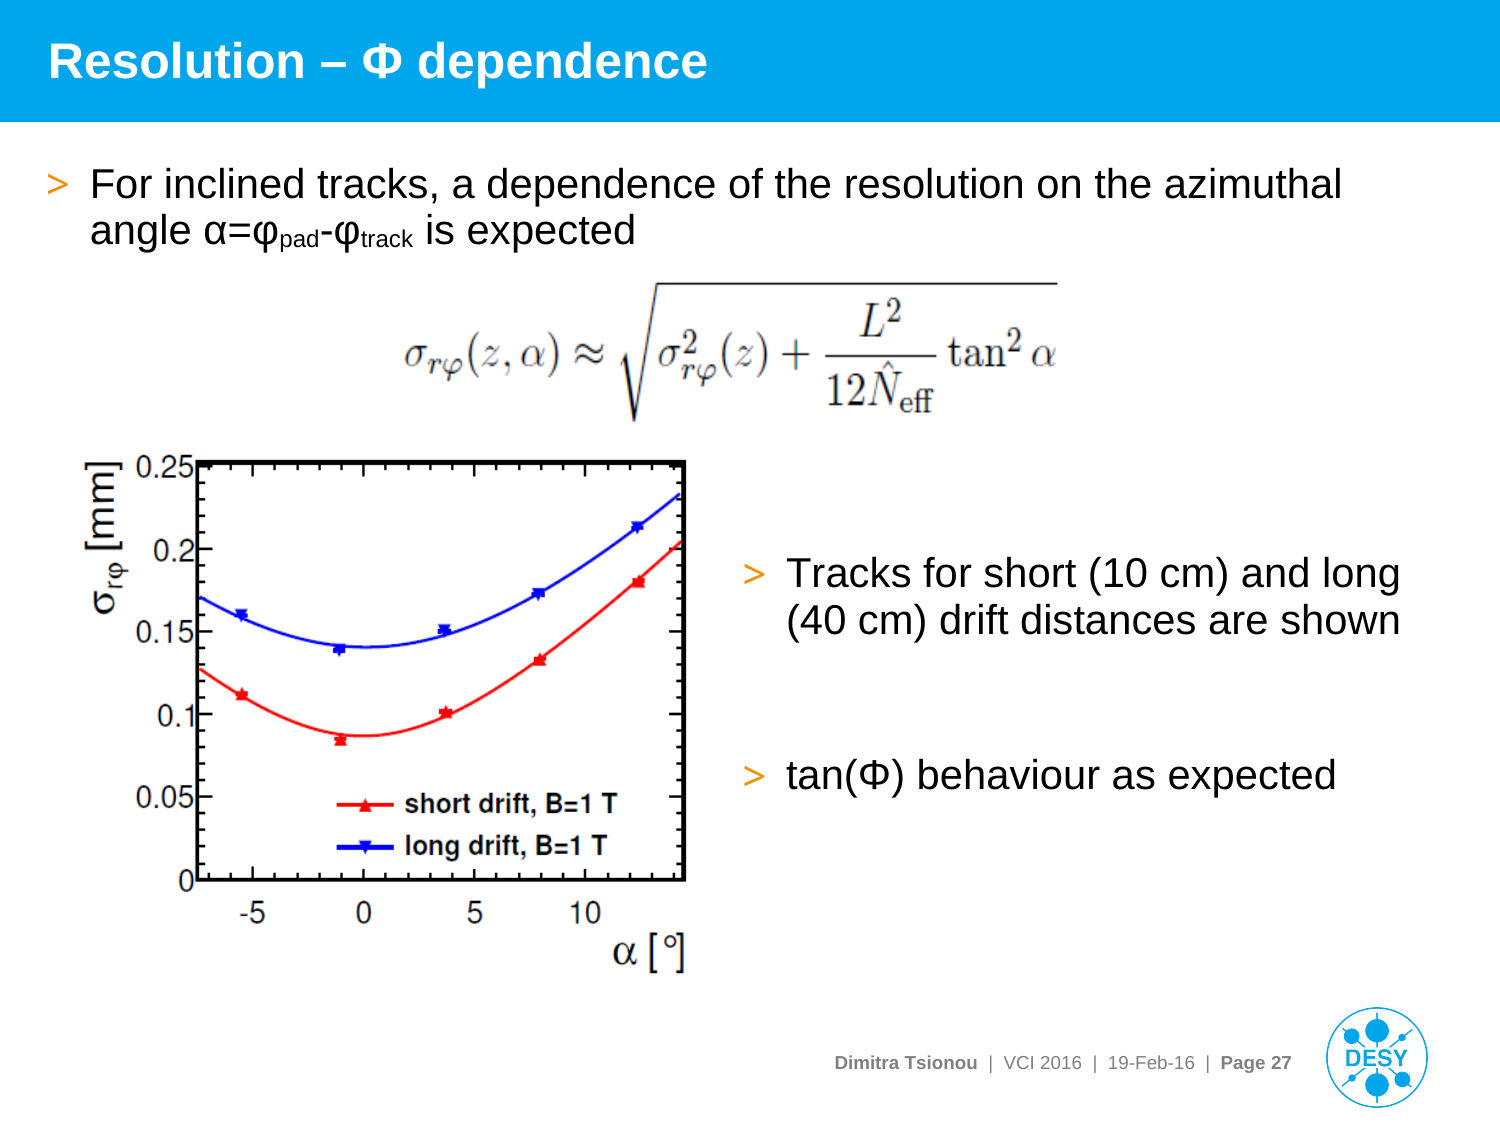

# Resolution – Φ dependence
For inclined tracks, a dependence of the resolution on the azimuthal angle α=φpad-φtrack is expected
Tracks for short (10 cm) and long (40 cm) drift distances are shown
tan(Φ) behaviour as expected